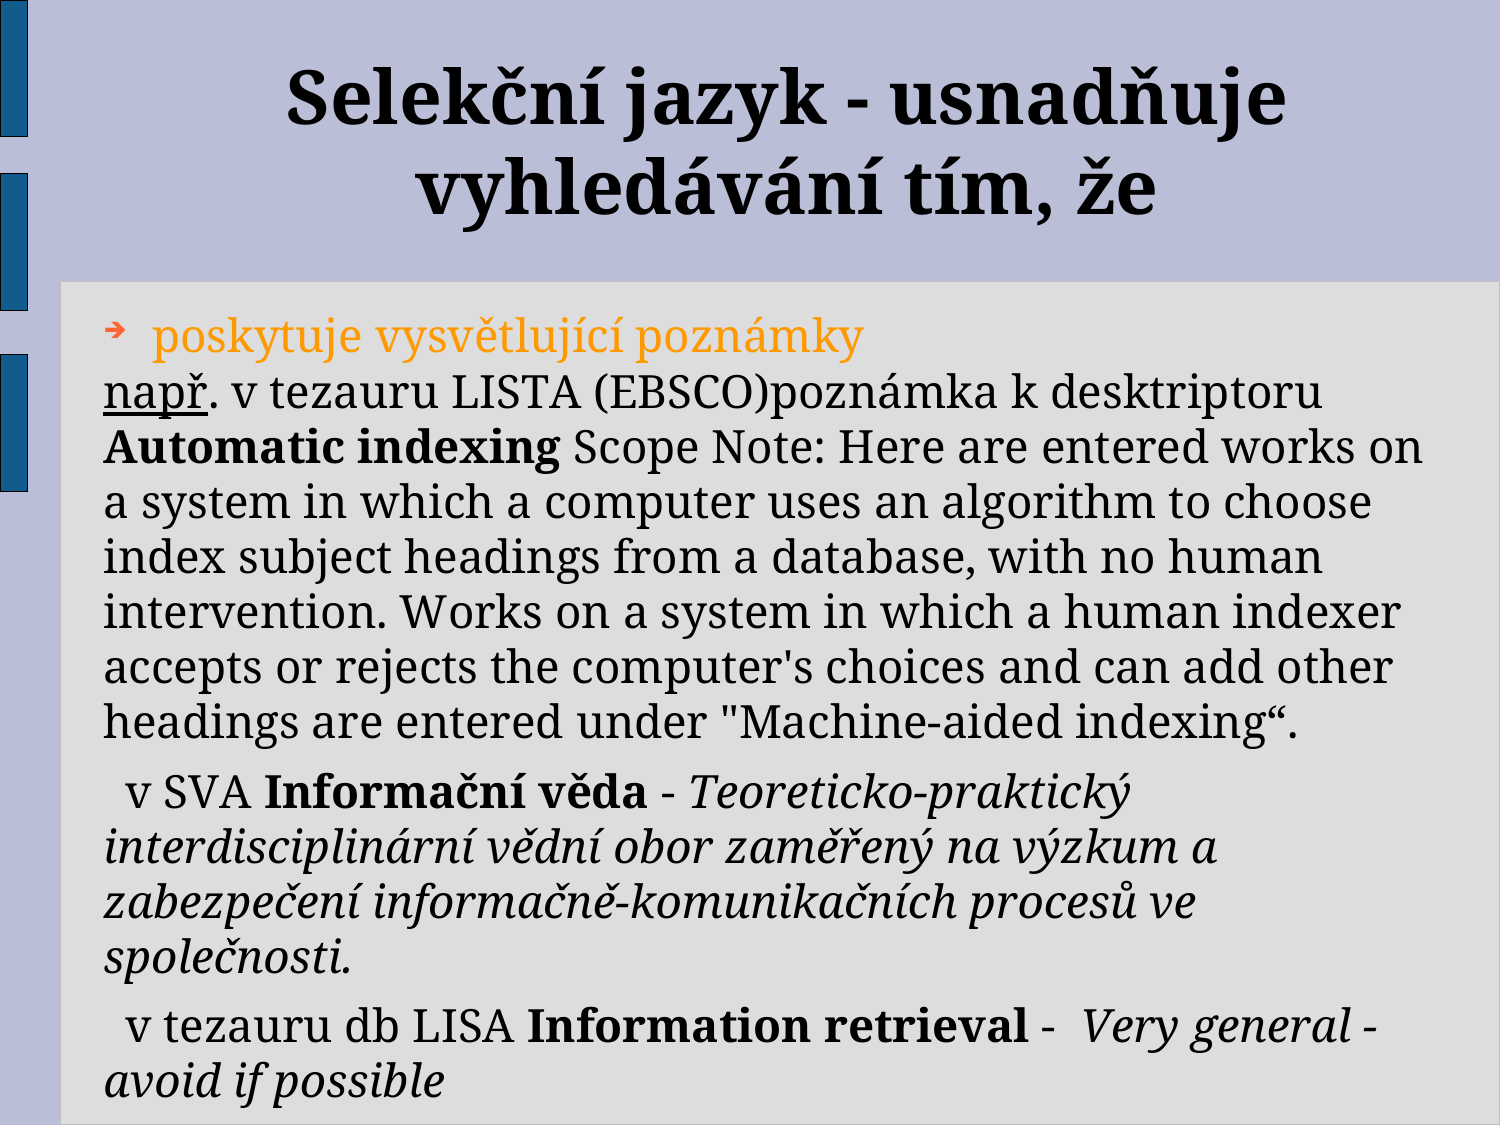

# Selekční jazyk - usnadňuje vyhledávání tím, že
 poskytuje vysvětlující poznámky
např. v tezauru LISTA (EBSCO)poznámka k desktriptoru Automatic indexing Scope Note: Here are entered works on a system in which a computer uses an algorithm to choose index subject headings from a database, with no human intervention. Works on a system in which a human indexer accepts or rejects the computer's choices and can add other headings are entered under "Machine-aided indexing“.
v SVA Informační věda - Teoreticko-praktický interdisciplinární vědní obor zaměřený na výzkum a zabezpečení informačně-komunikačních procesů ve společnosti.
v tezauru db LISA Information retrieval - Very general - avoid if possible